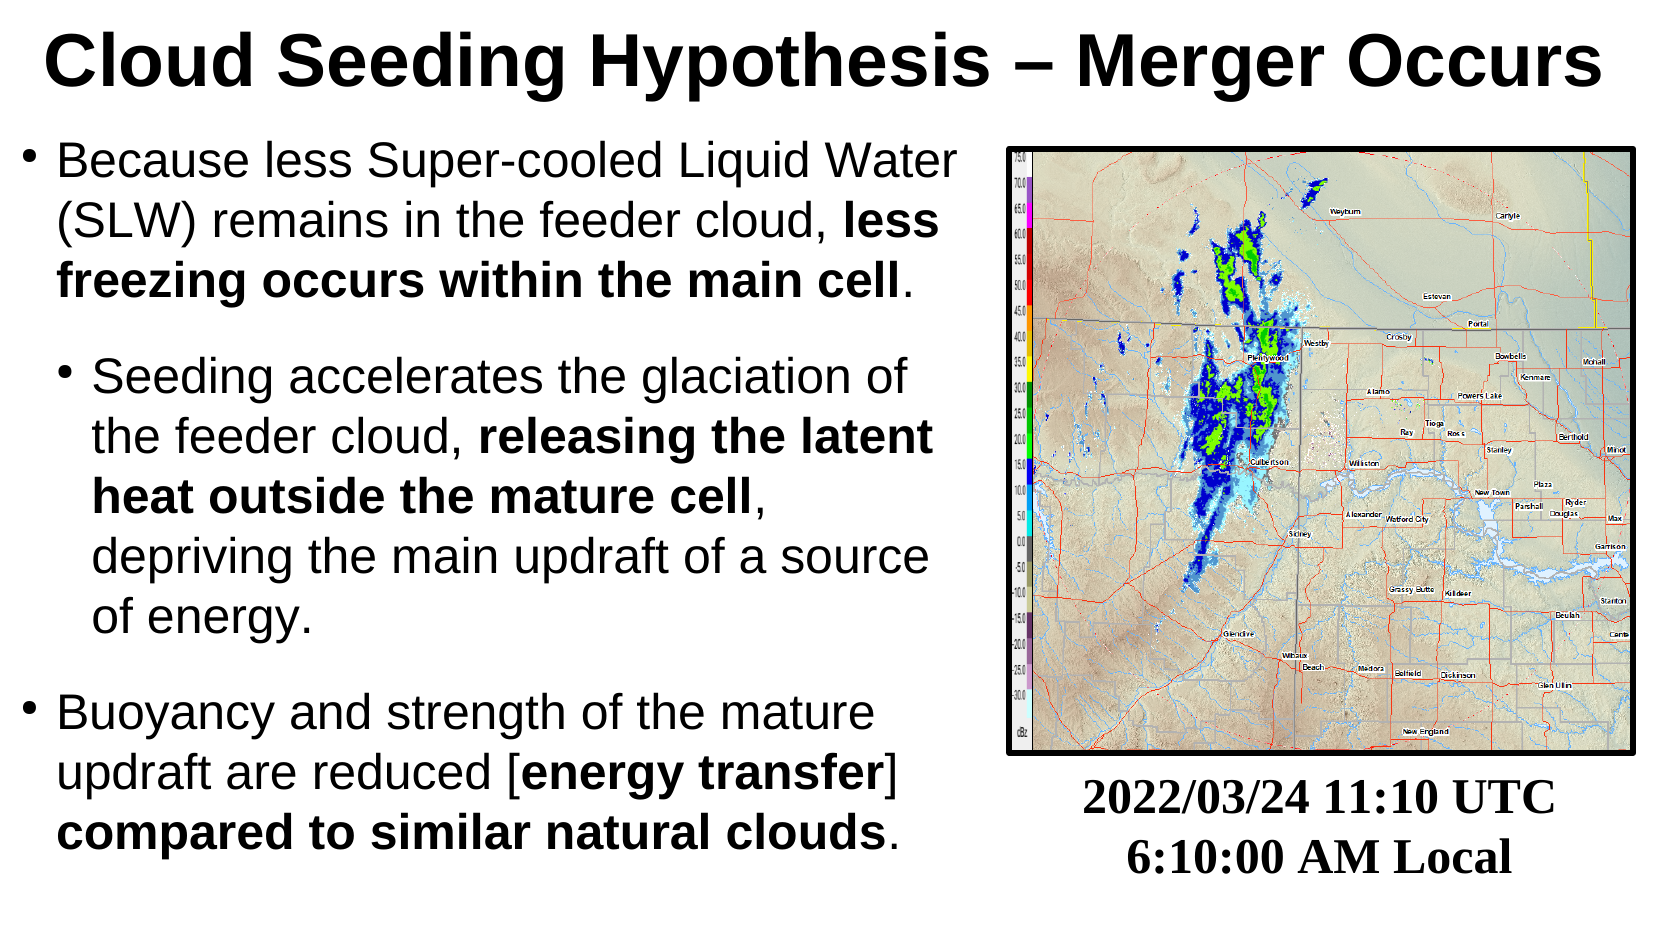

# Cloud Seeding Hypothesis – Merger Occurs
Because less Super-cooled Liquid Water (SLW) remains in the feeder cloud, less freezing occurs within the main cell.
Seeding accelerates the glaciation of the feeder cloud, releasing the latent heat outside the mature cell, depriving the main updraft of a source of energy.
Buoyancy and strength of the mature updraft are reduced [energy transfer] compared to similar natural clouds.
2022/03/24 11:10 UTC
6:10:00 AM Local